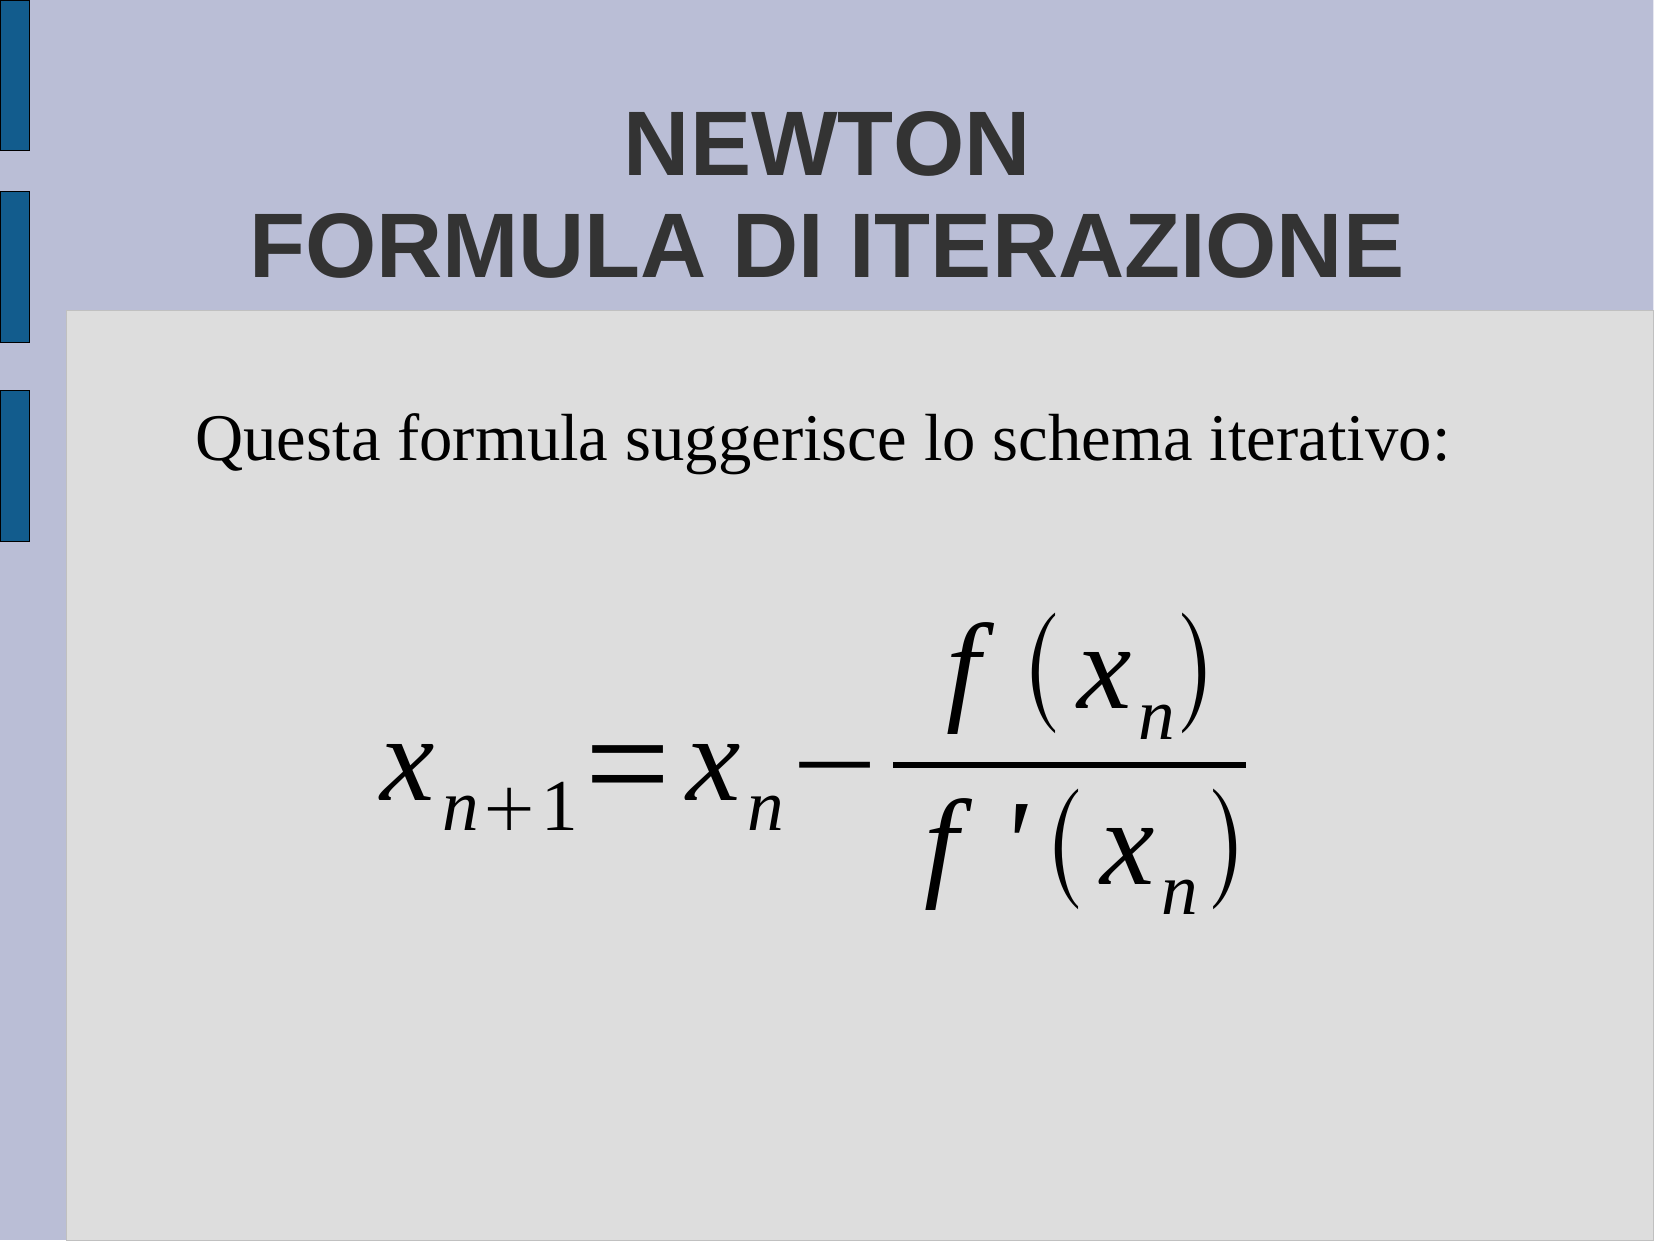

# NEWTON FORMULA DI ITERAZIONE
Questa formula suggerisce lo schema iterativo: